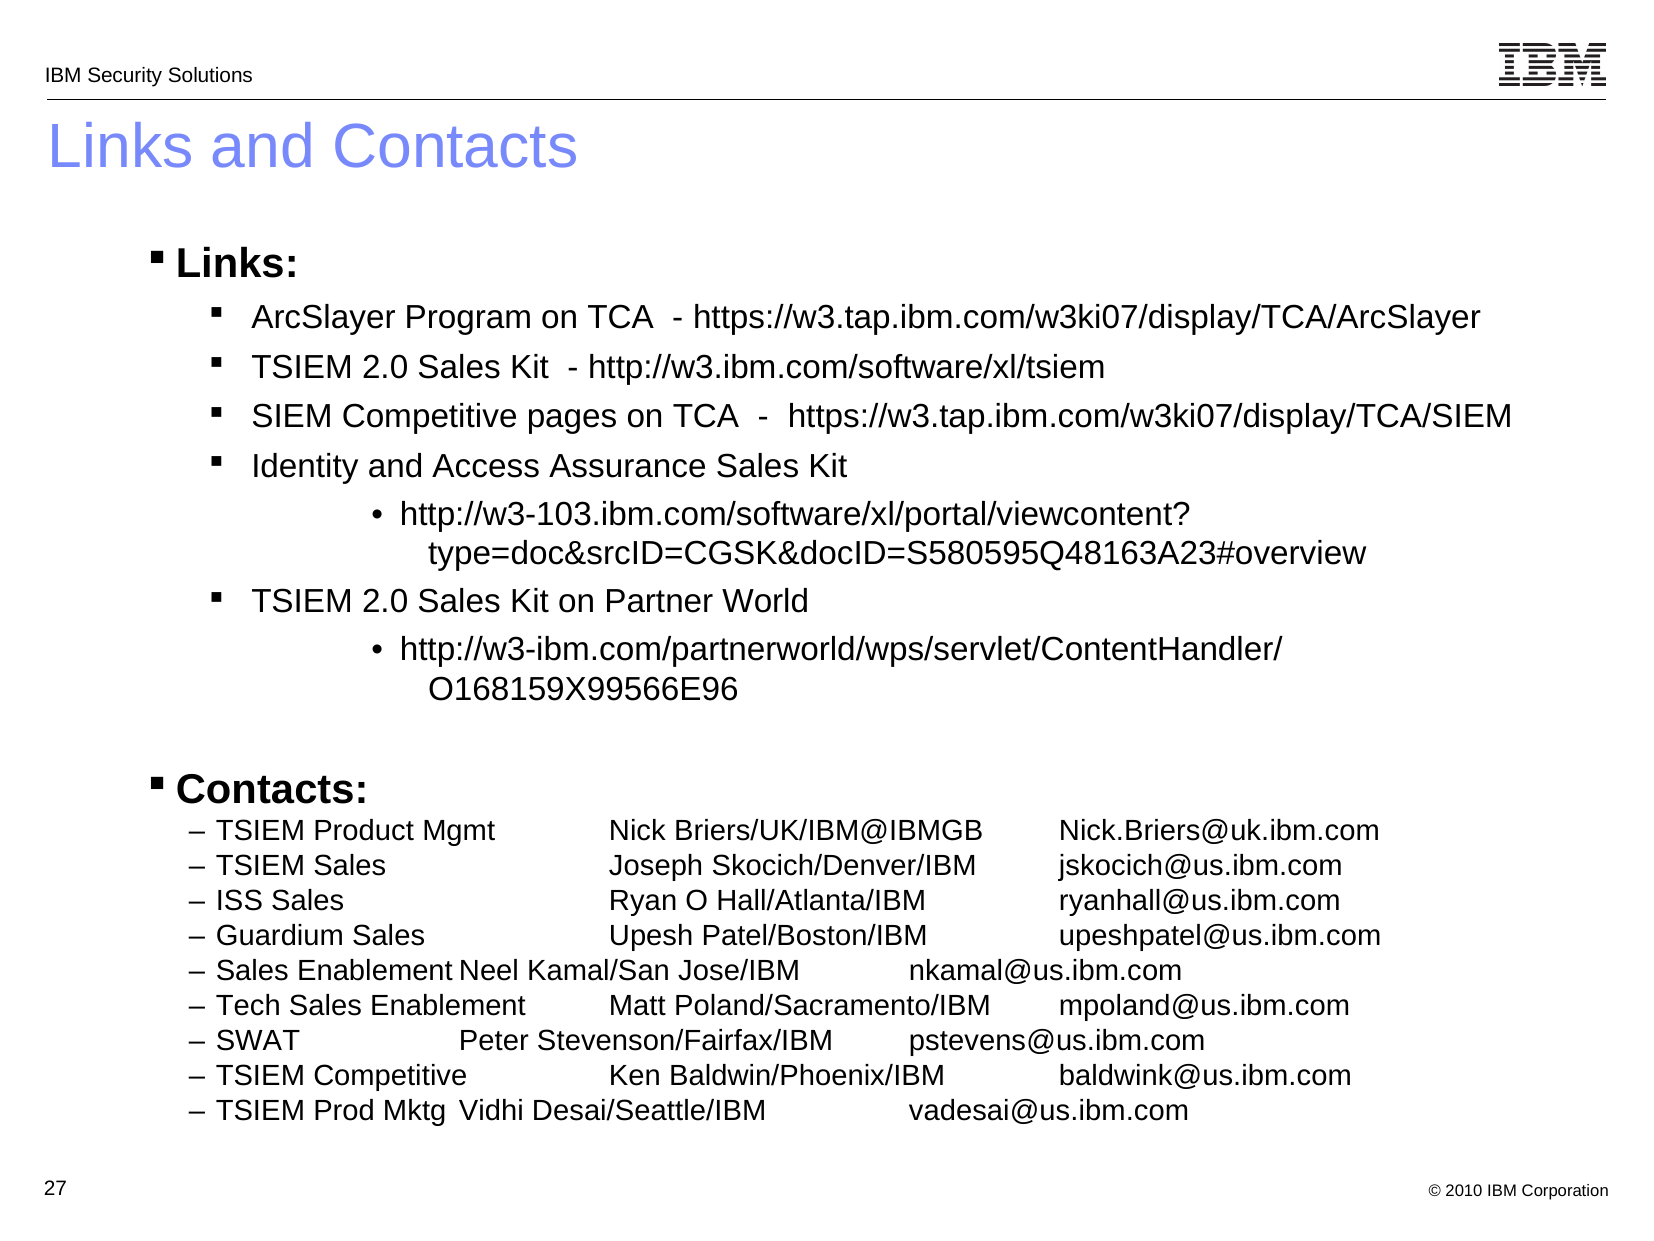

# Links and Contacts
Links:
ArcSlayer Program on TCA - https://w3.tap.ibm.com/w3ki07/display/TCA/ArcSlayer
TSIEM 2.0 Sales Kit - http://w3.ibm.com/software/xl/tsiem
SIEM Competitive pages on TCA - https://w3.tap.ibm.com/w3ki07/display/TCA/SIEM
Identity and Access Assurance Sales Kit
http://w3-103.ibm.com/software/xl/portal/viewcontent?type=doc&srcID=CGSK&docID=S580595Q48163A23#overview
TSIEM 2.0 Sales Kit on Partner World
http://w3-ibm.com/partnerworld/wps/servlet/ContentHandler/O168159X99566E96
Contacts:
TSIEM Product Mgmt	Nick Briers/UK/IBM@IBMGB 	Nick.Briers@uk.ibm.com
TSIEM Sales 	Joseph Skocich/Denver/IBM	jskocich@us.ibm.com
ISS Sales		Ryan O Hall/Atlanta/IBM	ryanhall@us.ibm.com
Guardium Sales		Upesh Patel/Boston/IBM 	upeshpatel@us.ibm.com
Sales Enablement	Neel Kamal/San Jose/IBM	nkamal@us.ibm.com
Tech Sales Enablement	Matt Poland/Sacramento/IBM	mpoland@us.ibm.com
SWAT		Peter Stevenson/Fairfax/IBM	pstevens@us.ibm.com
TSIEM Competitive	Ken Baldwin/Phoenix/IBM	baldwink@us.ibm.com
TSIEM Prod Mktg	Vidhi Desai/Seattle/IBM	vadesai@us.ibm.com